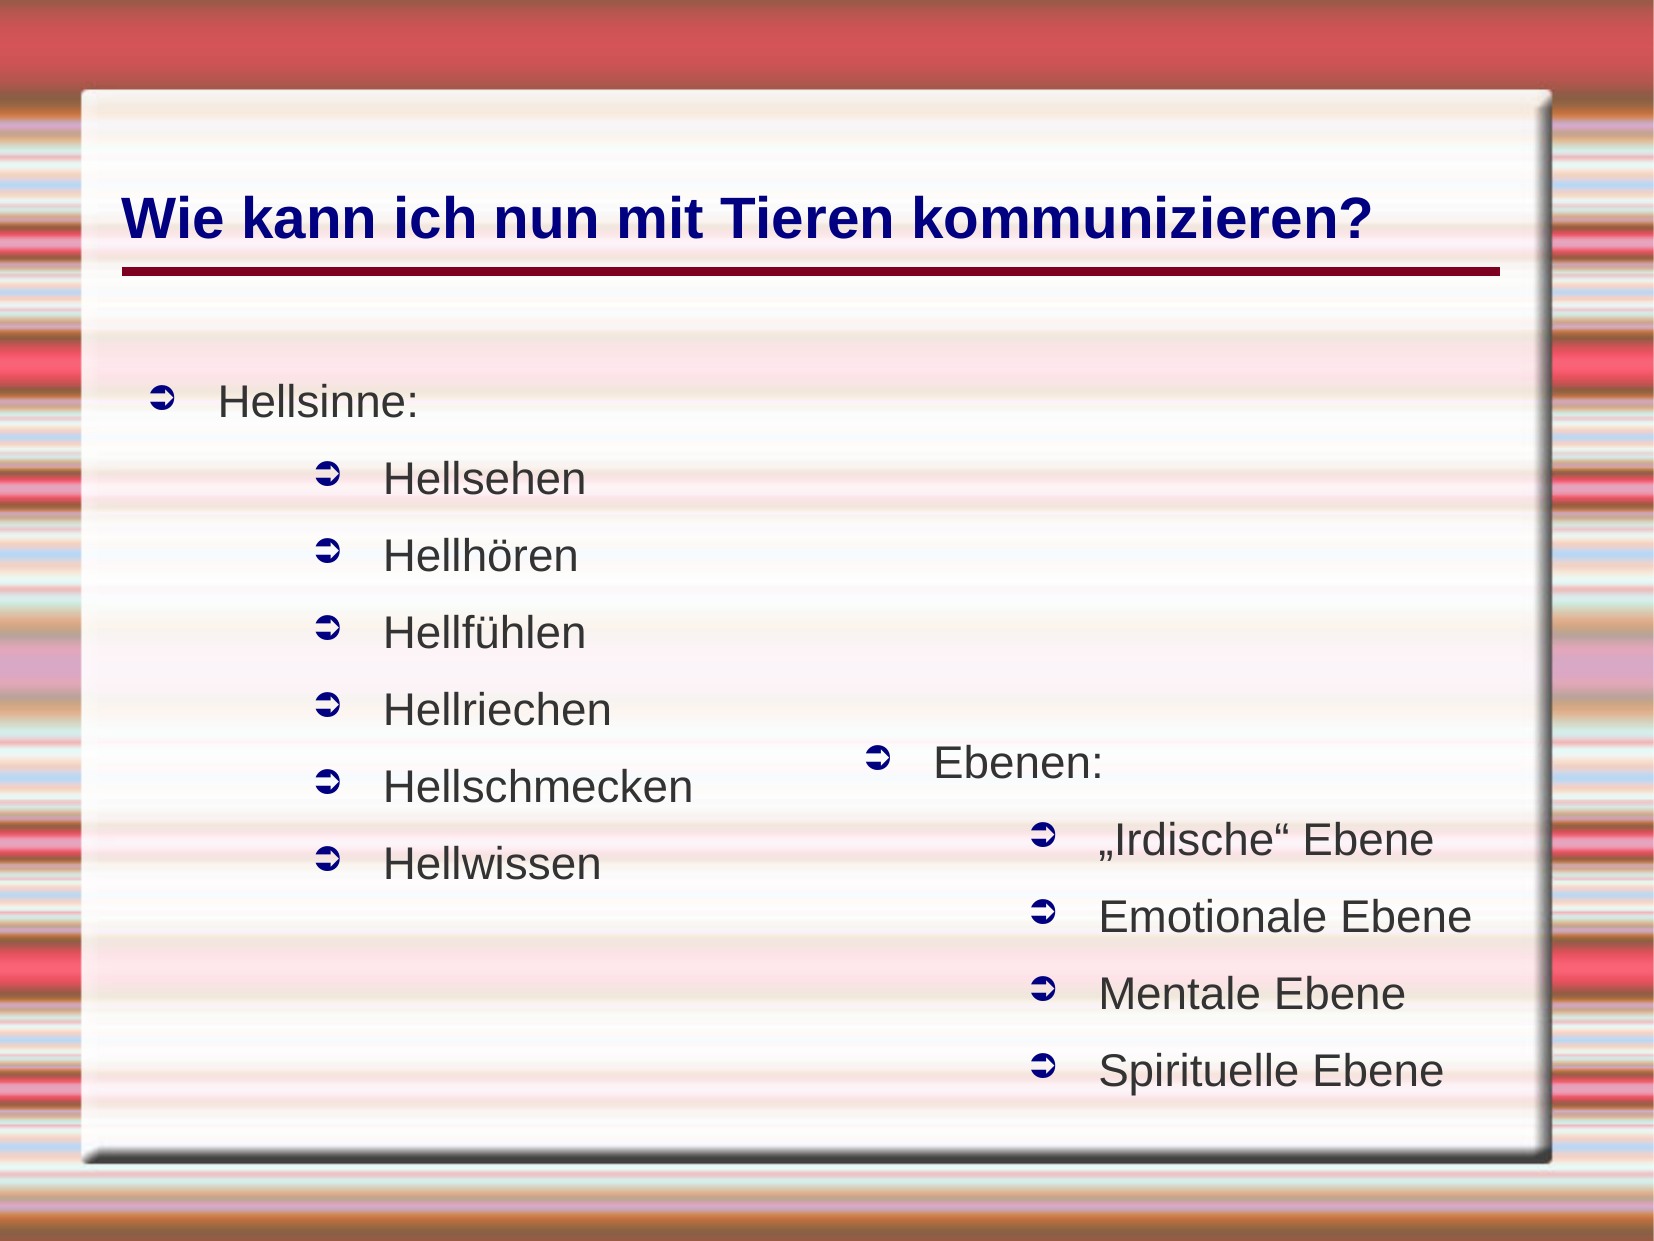

# Wie kann ich nun mit Tieren kommunizieren?
Hellsinne:
Hellsehen
Hellhören
Hellfühlen
Hellriechen
Hellschmecken
Hellwissen
Ebenen:
„Irdische“ Ebene
Emotionale Ebene
Mentale Ebene
Spirituelle Ebene